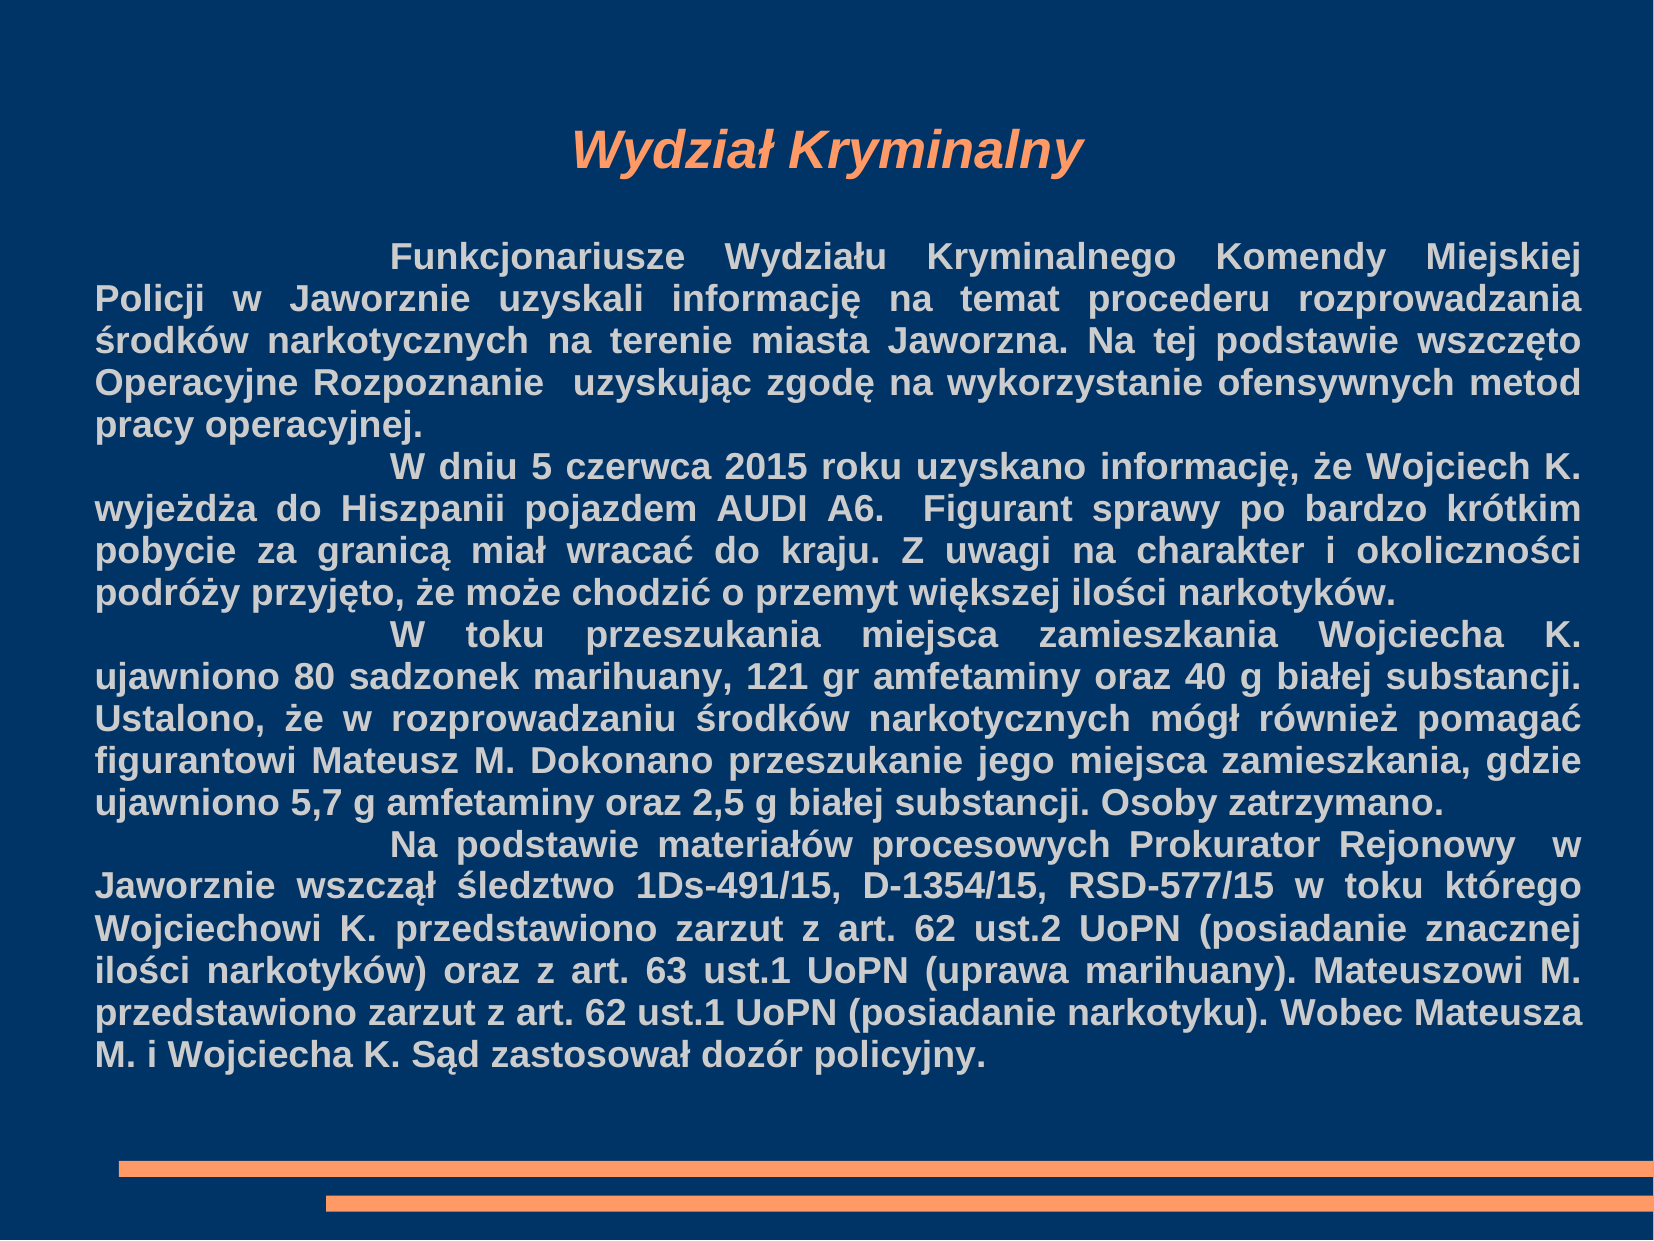

# Wydział Kryminalny
				Funkcjonariusze Wydziału Kryminalnego Komendy Miejskiej Policji w Jaworznie uzyskali informację na temat procederu rozprowadzania środków narkotycznych na terenie miasta Jaworzna. Na tej podstawie wszczęto Operacyjne Rozpoznanie uzyskując zgodę na wykorzystanie ofensywnych metod pracy operacyjnej.
				W dniu 5 czerwca 2015 roku uzyskano informację, że Wojciech K. wyjeżdża do Hiszpanii pojazdem AUDI A6. Figurant sprawy po bardzo krótkim pobycie za granicą miał wracać do kraju. Z uwagi na charakter i okoliczności podróży przyjęto, że może chodzić o przemyt większej ilości narkotyków.
				W toku przeszukania miejsca zamieszkania Wojciecha K. ujawniono 80 sadzonek marihuany, 121 gr amfetaminy oraz 40 g białej substancji. Ustalono, że w rozprowadzaniu środków narkotycznych mógł również pomagać figurantowi Mateusz M. Dokonano przeszukanie jego miejsca zamieszkania, gdzie ujawniono 5,7 g amfetaminy oraz 2,5 g białej substancji. Osoby zatrzymano.
				Na podstawie materiałów procesowych Prokurator Rejonowy w Jaworznie wszczął śledztwo 1Ds-491/15, D-1354/15, RSD-577/15 w toku którego Wojciechowi K. przedstawiono zarzut z art. 62 ust.2 UoPN (posiadanie znacznej ilości narkotyków) oraz z art. 63 ust.1 UoPN (uprawa marihuany). Mateuszowi M. przedstawiono zarzut z art. 62 ust.1 UoPN (posiadanie narkotyku). Wobec Mateusza M. i Wojciecha K. Sąd zastosował dozór policyjny.